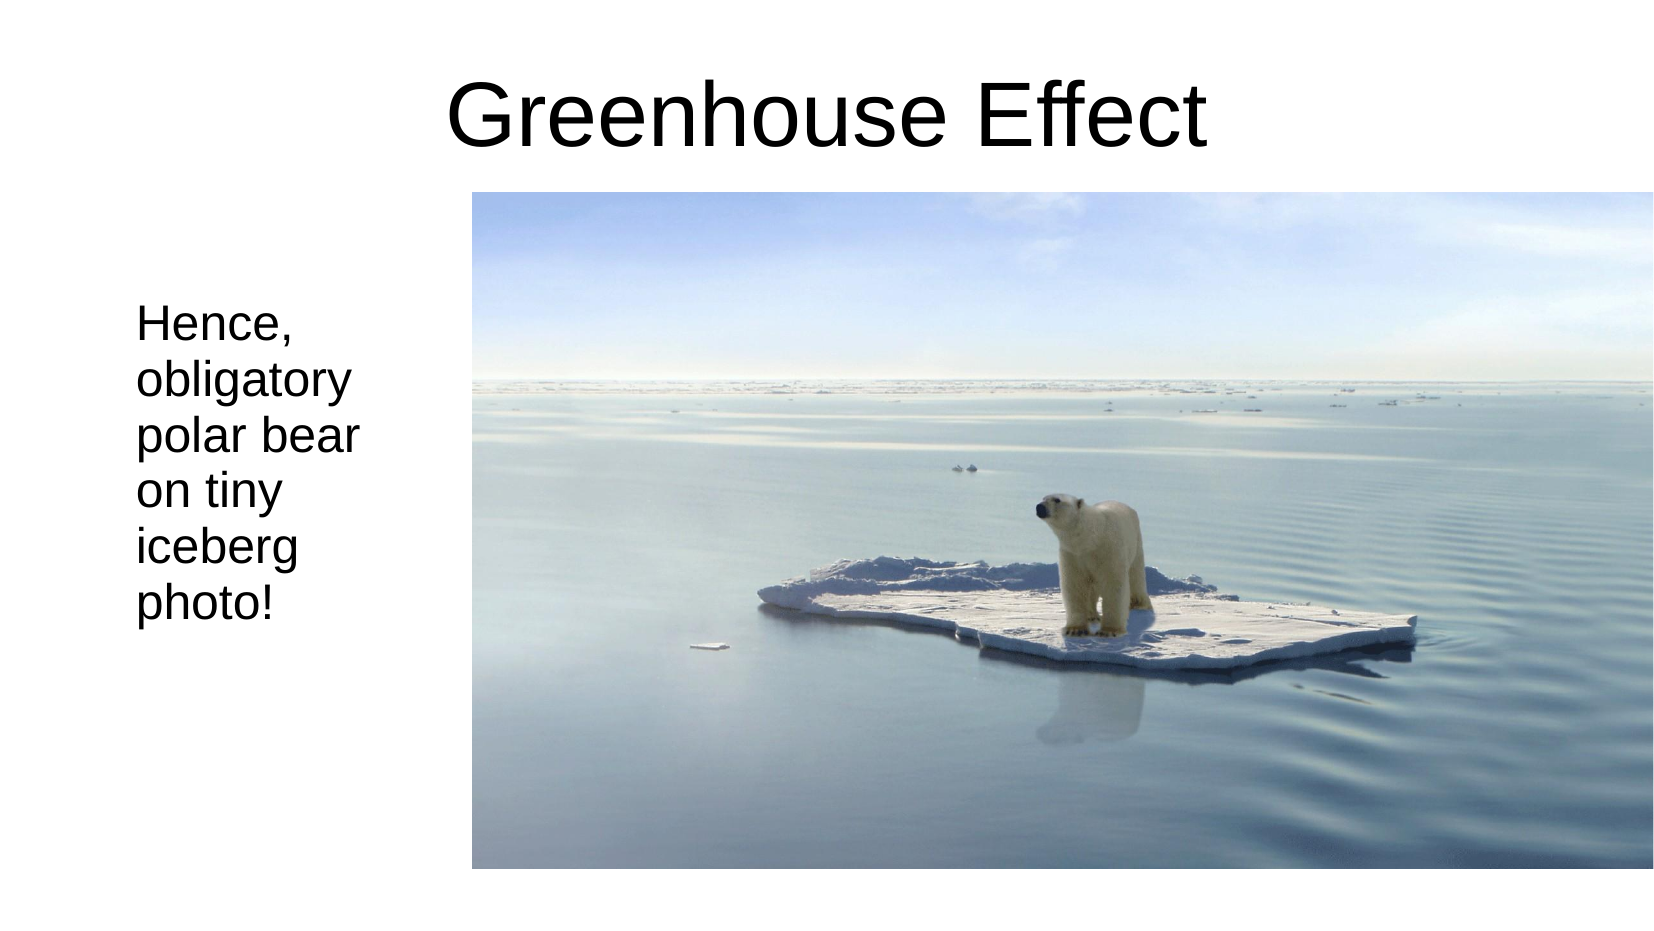

# Greenhouse Effect
Hence, obligatory polar bear on tiny iceberg photo!